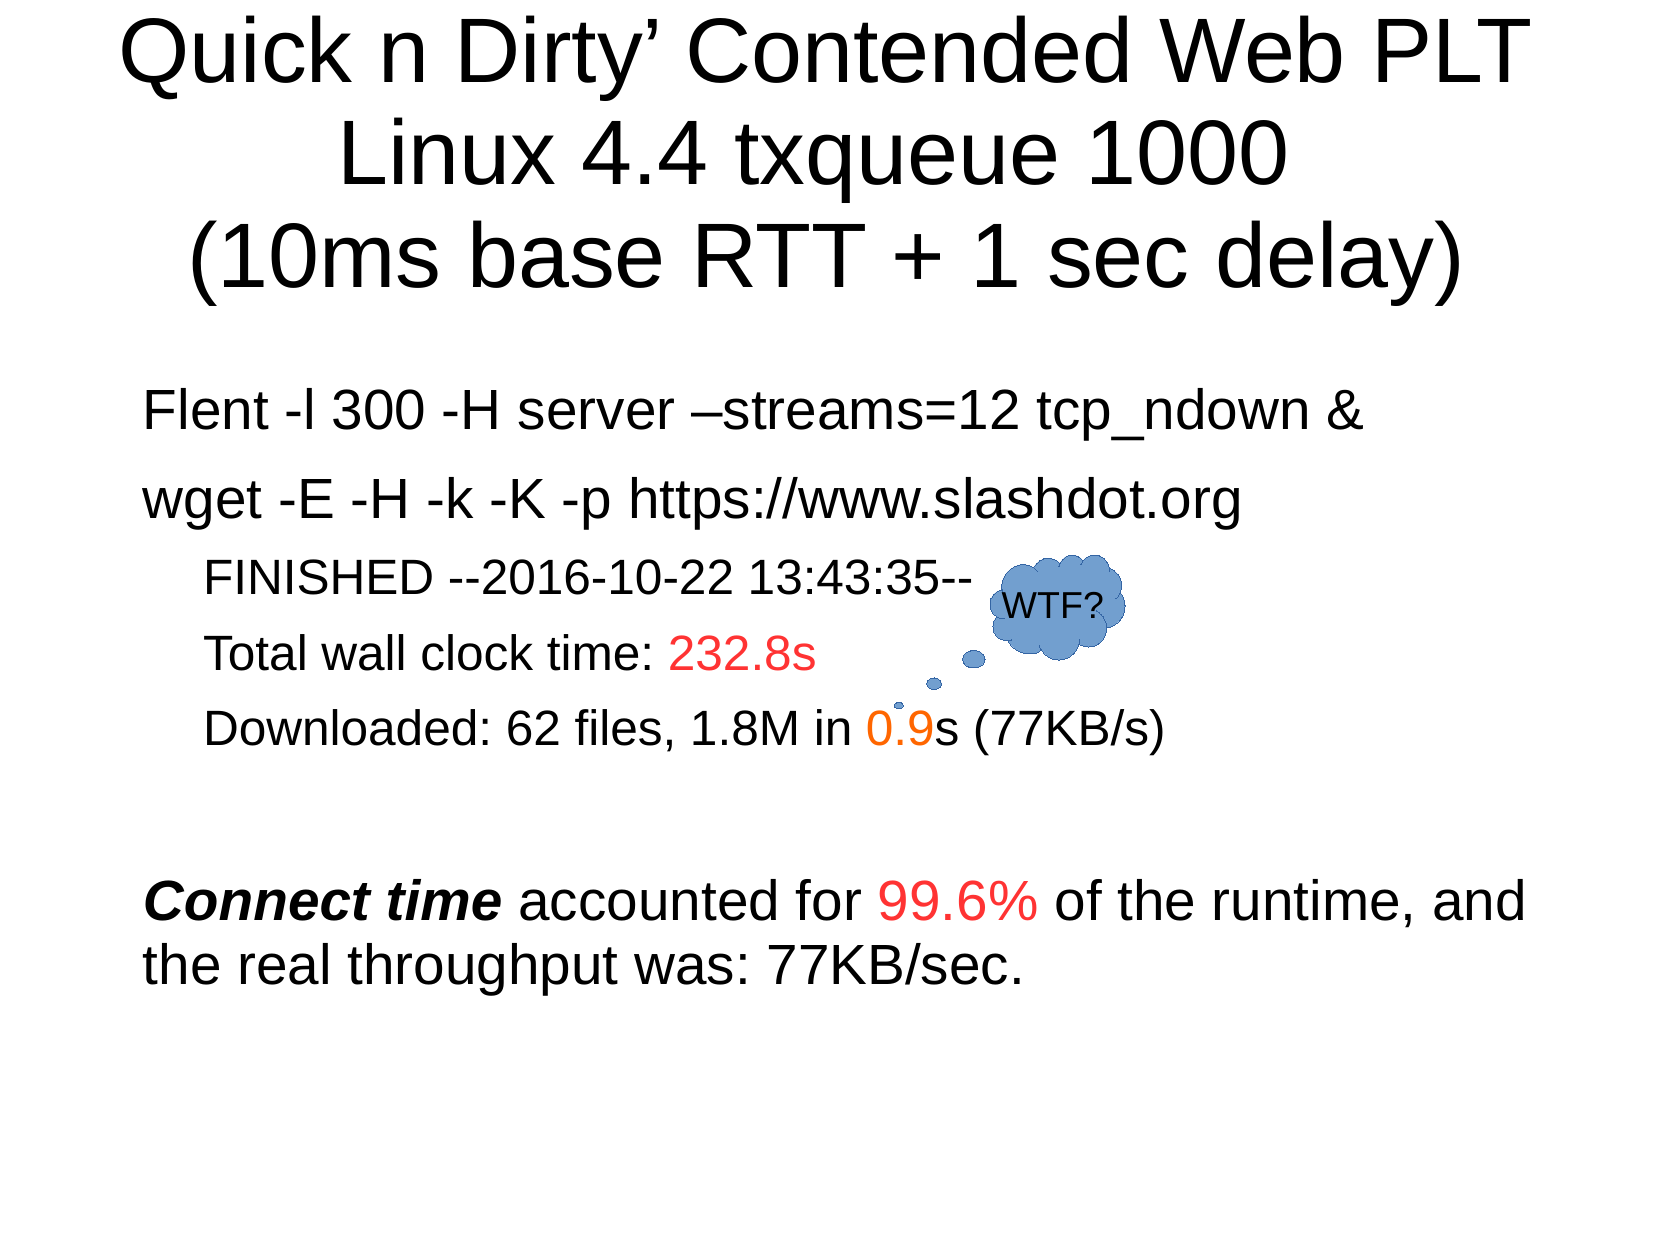

# Quick n Dirty’ Contended Web PLT Linux 4.4 txqueue 1000 (10ms base RTT + 1 sec delay)
Flent -l 300 -H server –streams=12 tcp_ndown &
wget -E -H -k -K -p https://www.slashdot.org
FINISHED --2016-10-22 13:43:35--
Total wall clock time: 232.8s
Downloaded: 62 files, 1.8M in 0.9s (77KB/s)
Connect time accounted for 99.6% of the runtime, and the real throughput was: 77KB/sec.
WTF?